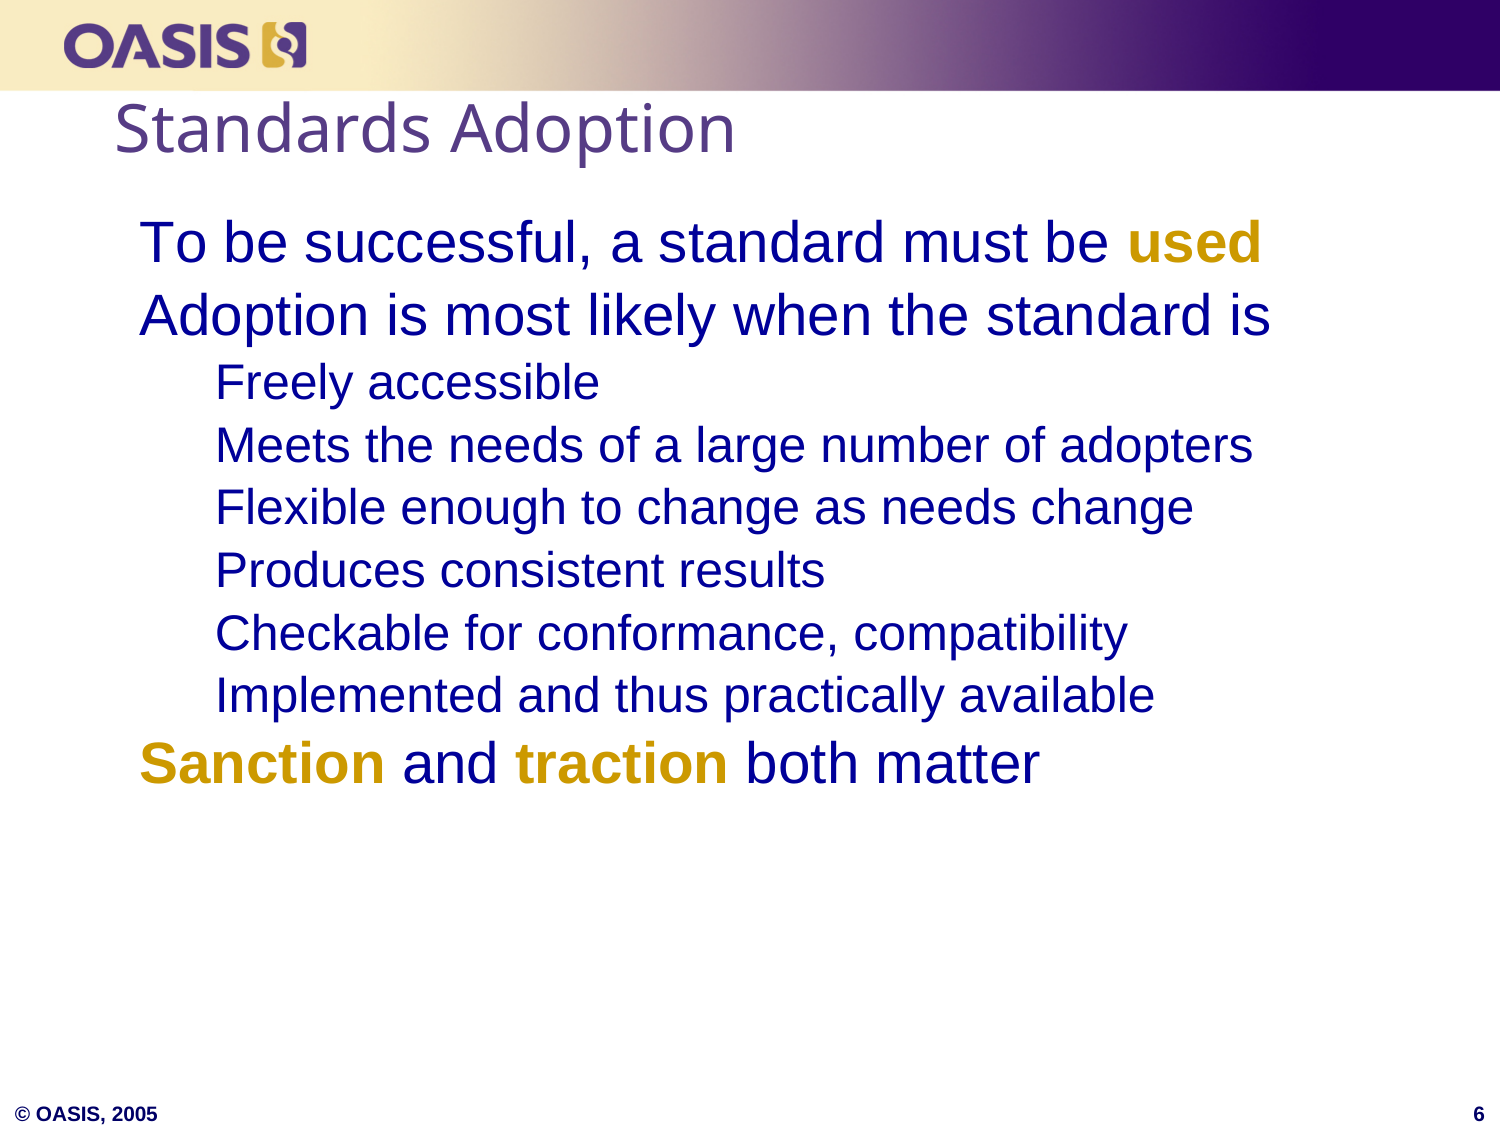

# Standards Adoption
To be successful, a standard must be used
Adoption is most likely when the standard is
Freely accessible
Meets the needs of a large number of adopters
Flexible enough to change as needs change
Produces consistent results
Checkable for conformance, compatibility
Implemented and thus practically available
Sanction and traction both matter
© OASIS, 2005
6